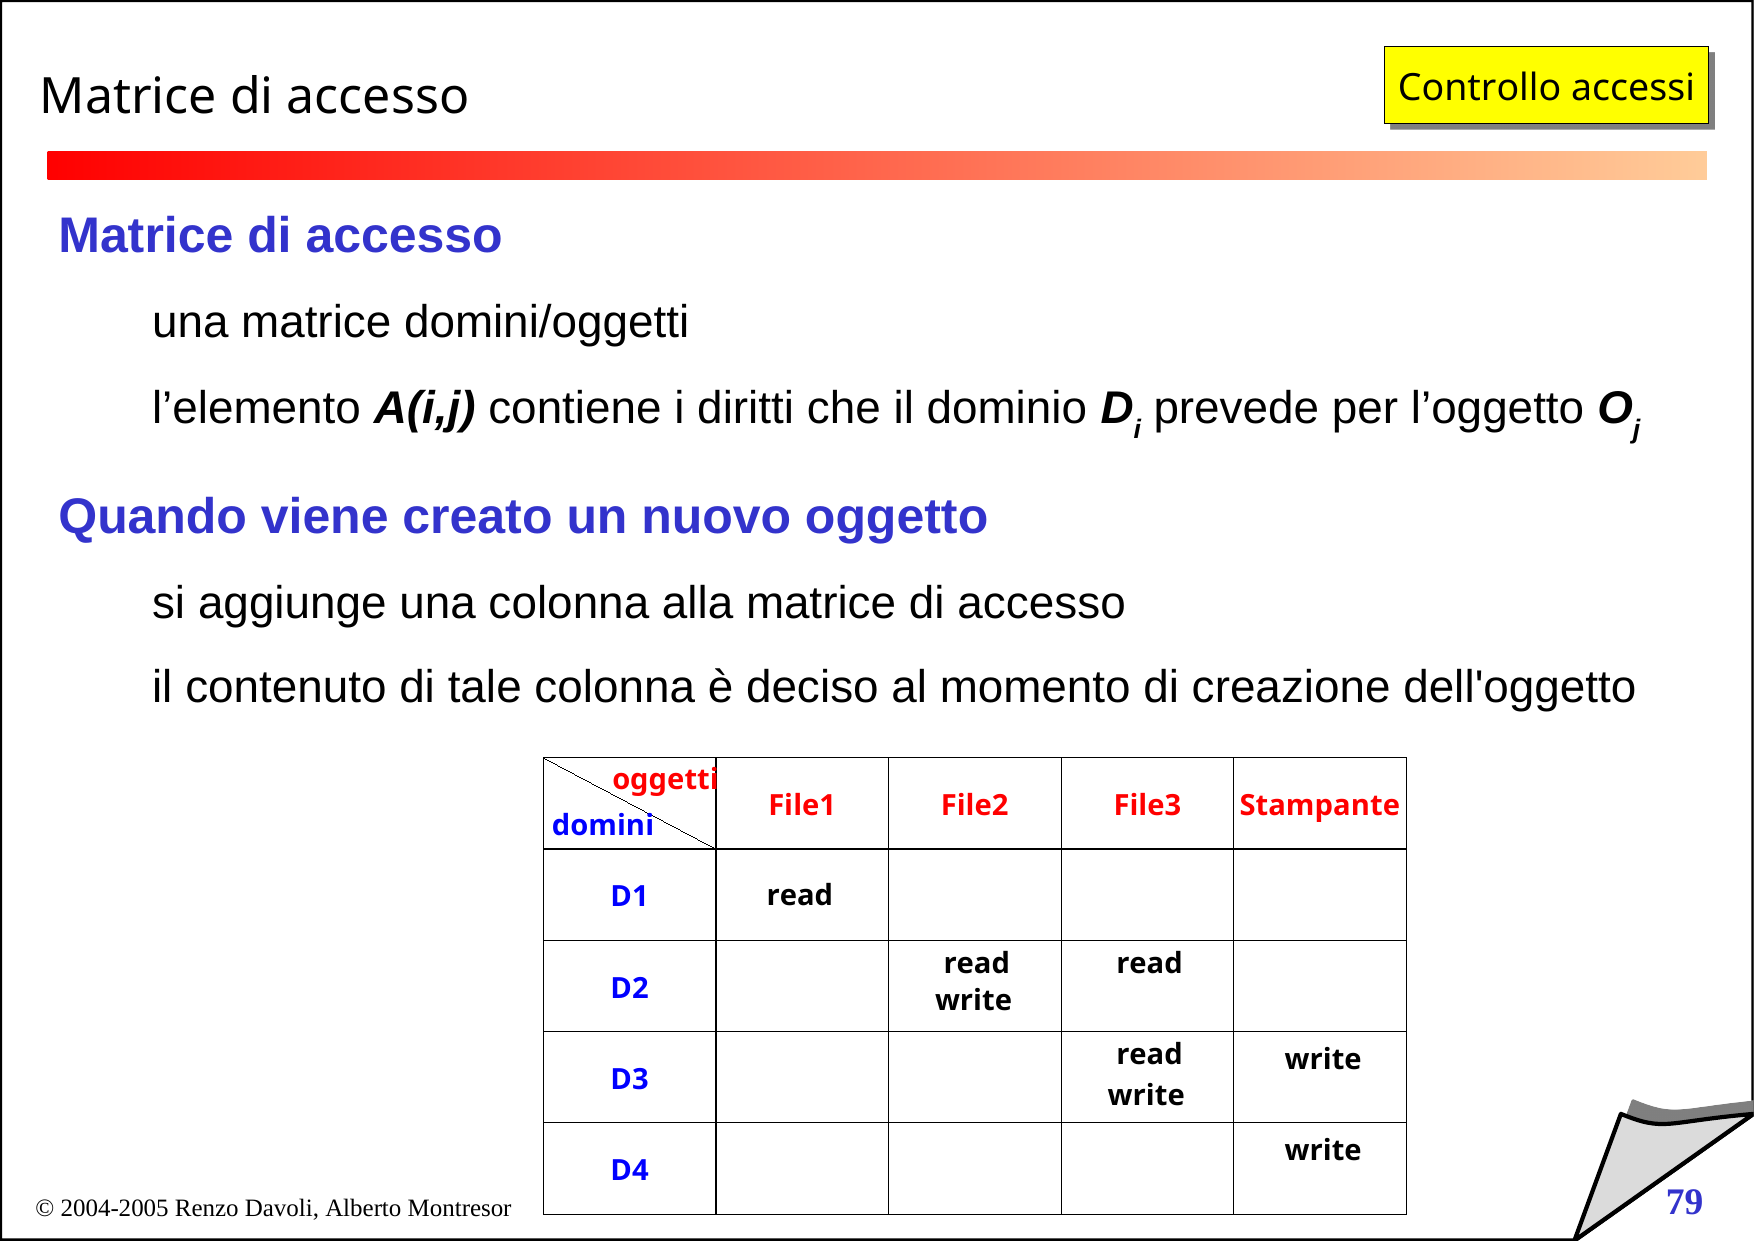

Controllo accessi
# Matrice di accesso
Matrice di accesso
una matrice domini/oggetti
l’elemento A(i,j) contiene i diritti che il dominio Di prevede per l’oggetto Oj
Quando viene creato un nuovo oggetto
si aggiunge una colonna alla matrice di accesso
il contenuto di tale colonna è deciso al momento di creazione dell'oggetto
oggetti
File1
File2
File3
Stampante
domini
D1
read
D2
read
read
write
D3
read
write
write
D4
write